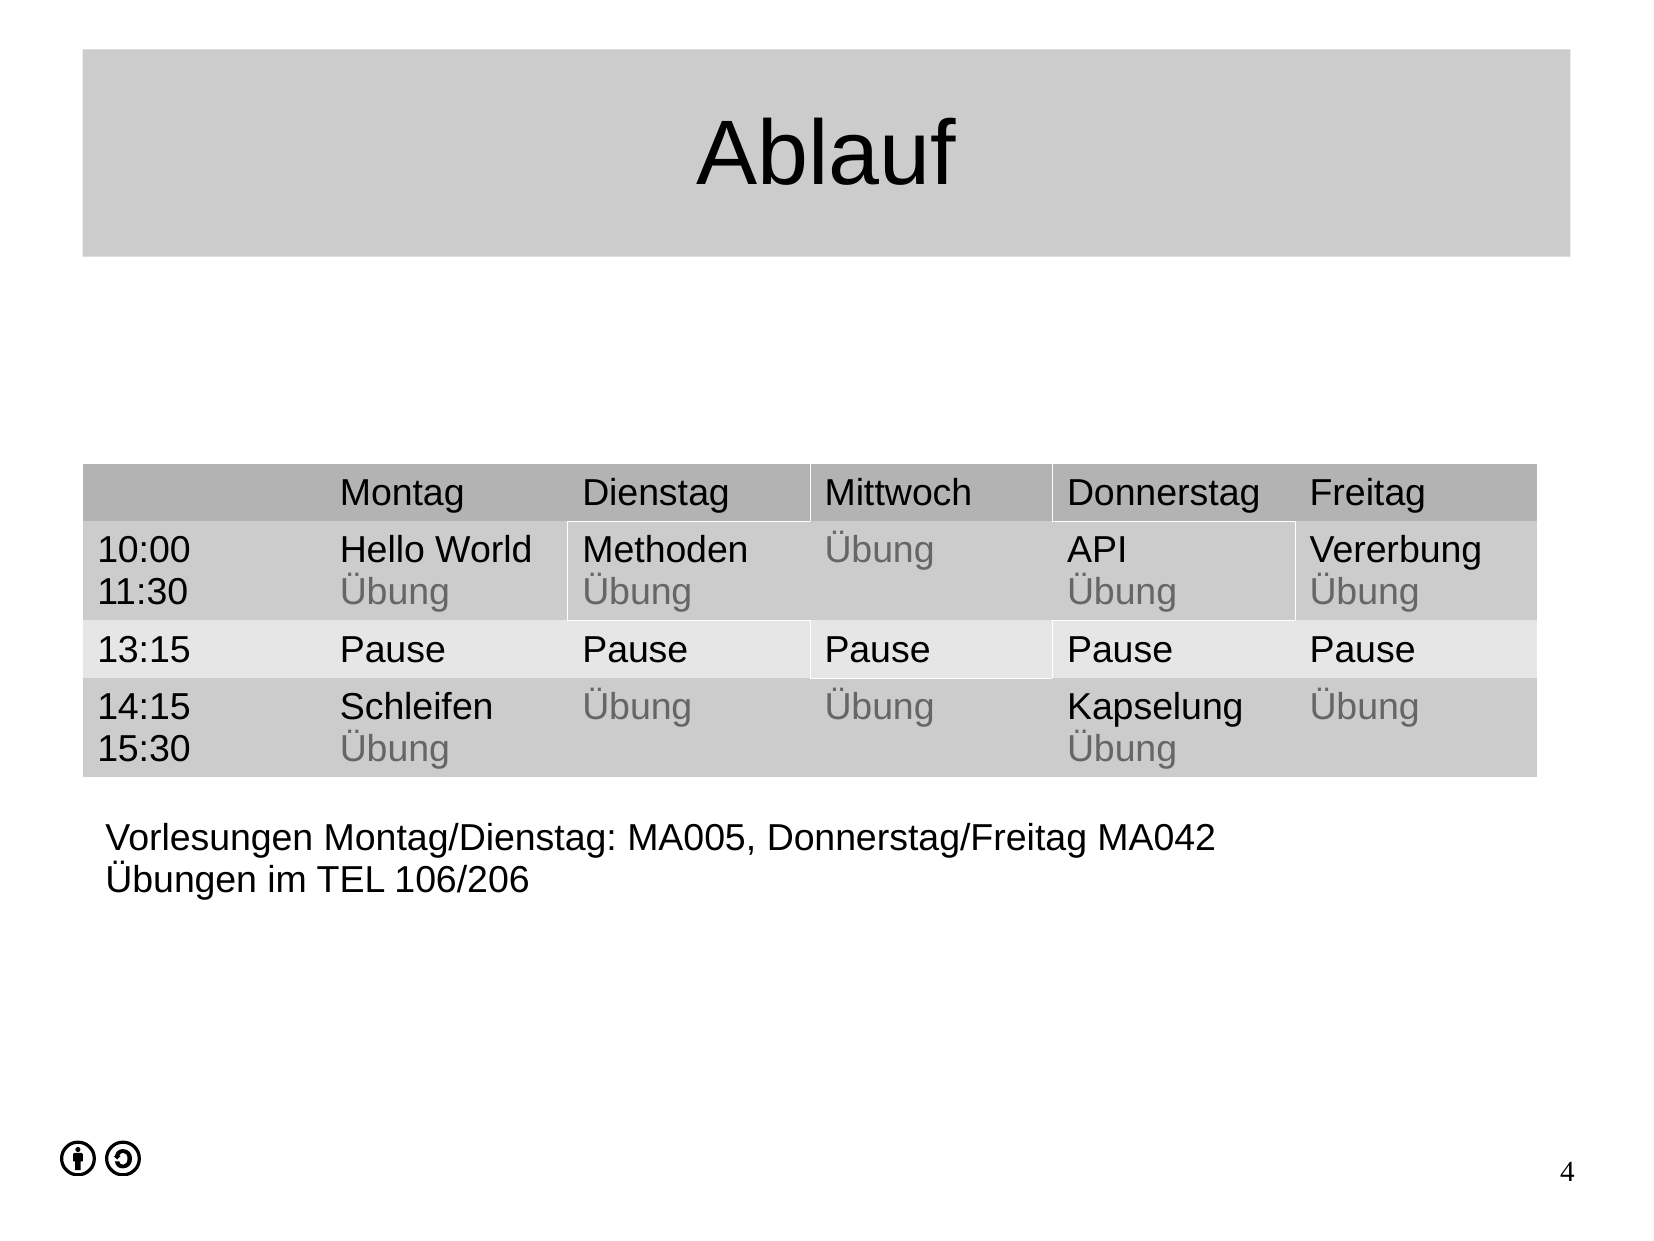

# Ablauf
| | Montag | Dienstag | Mittwoch | Donnerstag | Freitag |
| --- | --- | --- | --- | --- | --- |
| 10:00 11:30 | Hello World Übung | Methoden Übung | Übung | API Übung | Vererbung Übung |
| 13:15 | Pause | Pause | Pause | Pause | Pause |
| 14:15 15:30 | Schleifen Übung | Übung | Übung | Kapselung Übung | Übung |
Vorlesungen Montag/Dienstag: MA005, Donnerstag/Freitag MA042
Übungen im TEL 106/206
4